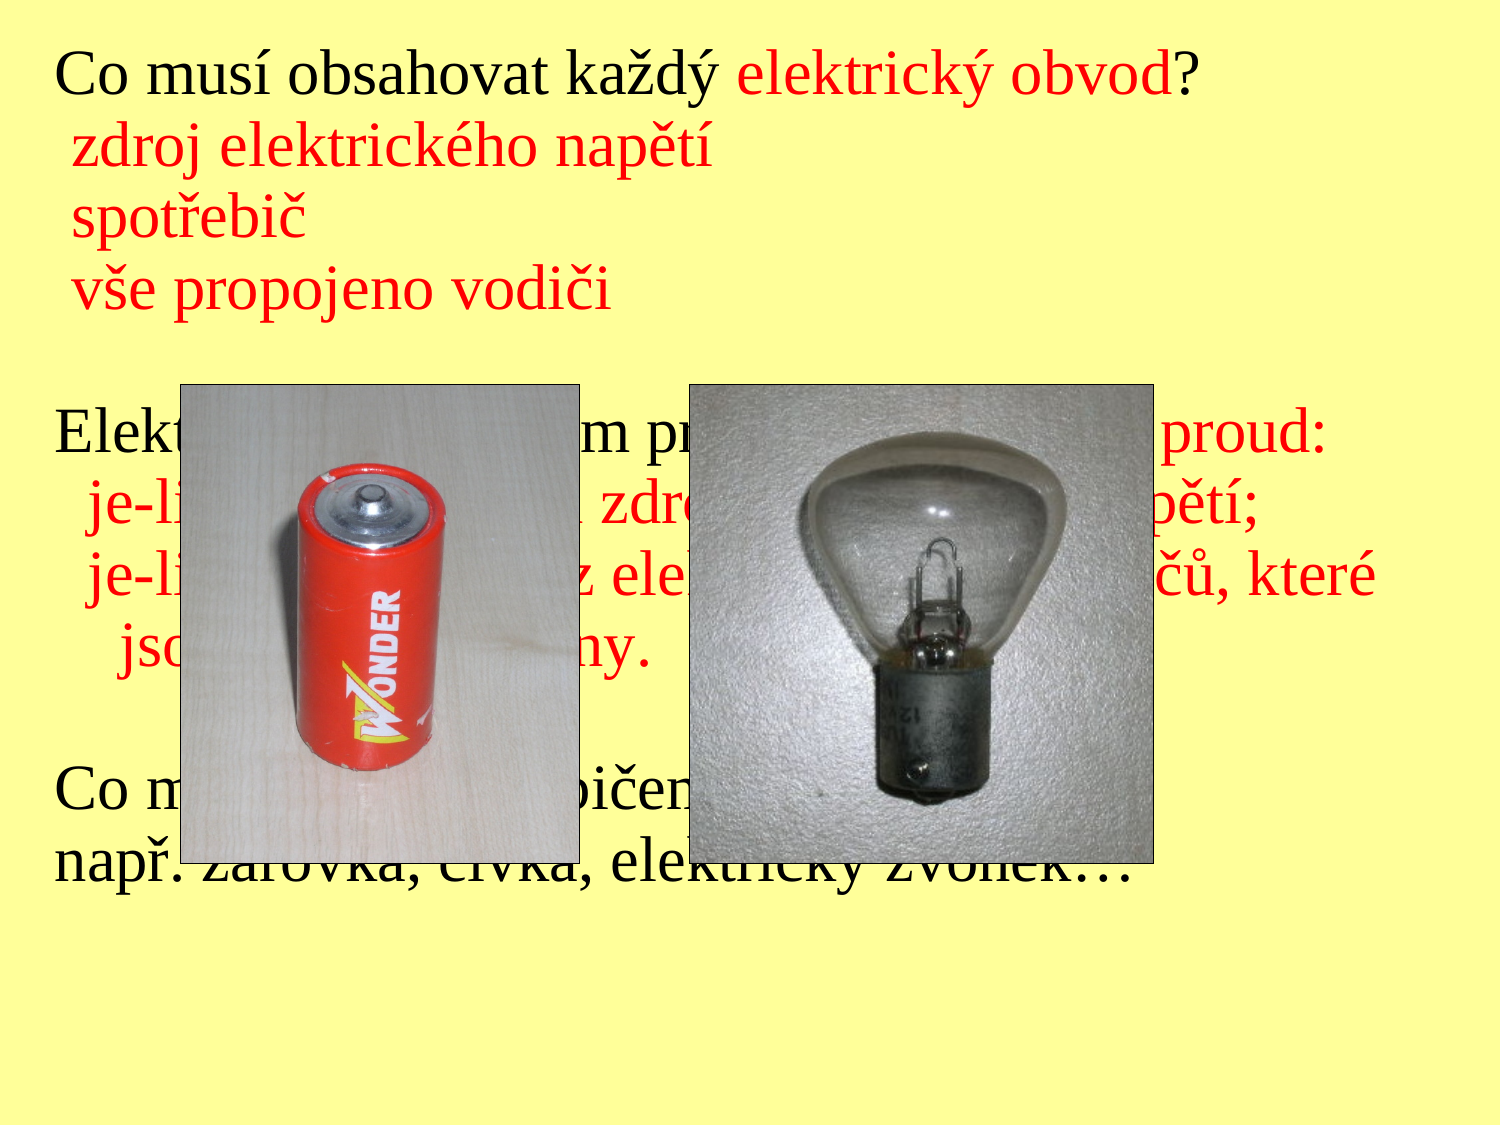

Co musí obsahovat každý elektrický obvod?
 zdroj elektrického napětí
 spotřebič
 vše propojeno vodiči
Elektrickým obvodem prochází elektrický proud:
 je-li v něm zapojen zdroj elektrického napětí;
 je-li obvod složen z elektrických spotřebičů, které
 jsou vodivě spojeny.
Co může být spotřebičem?
např. žárovka, cívka, elektrický zvonek…